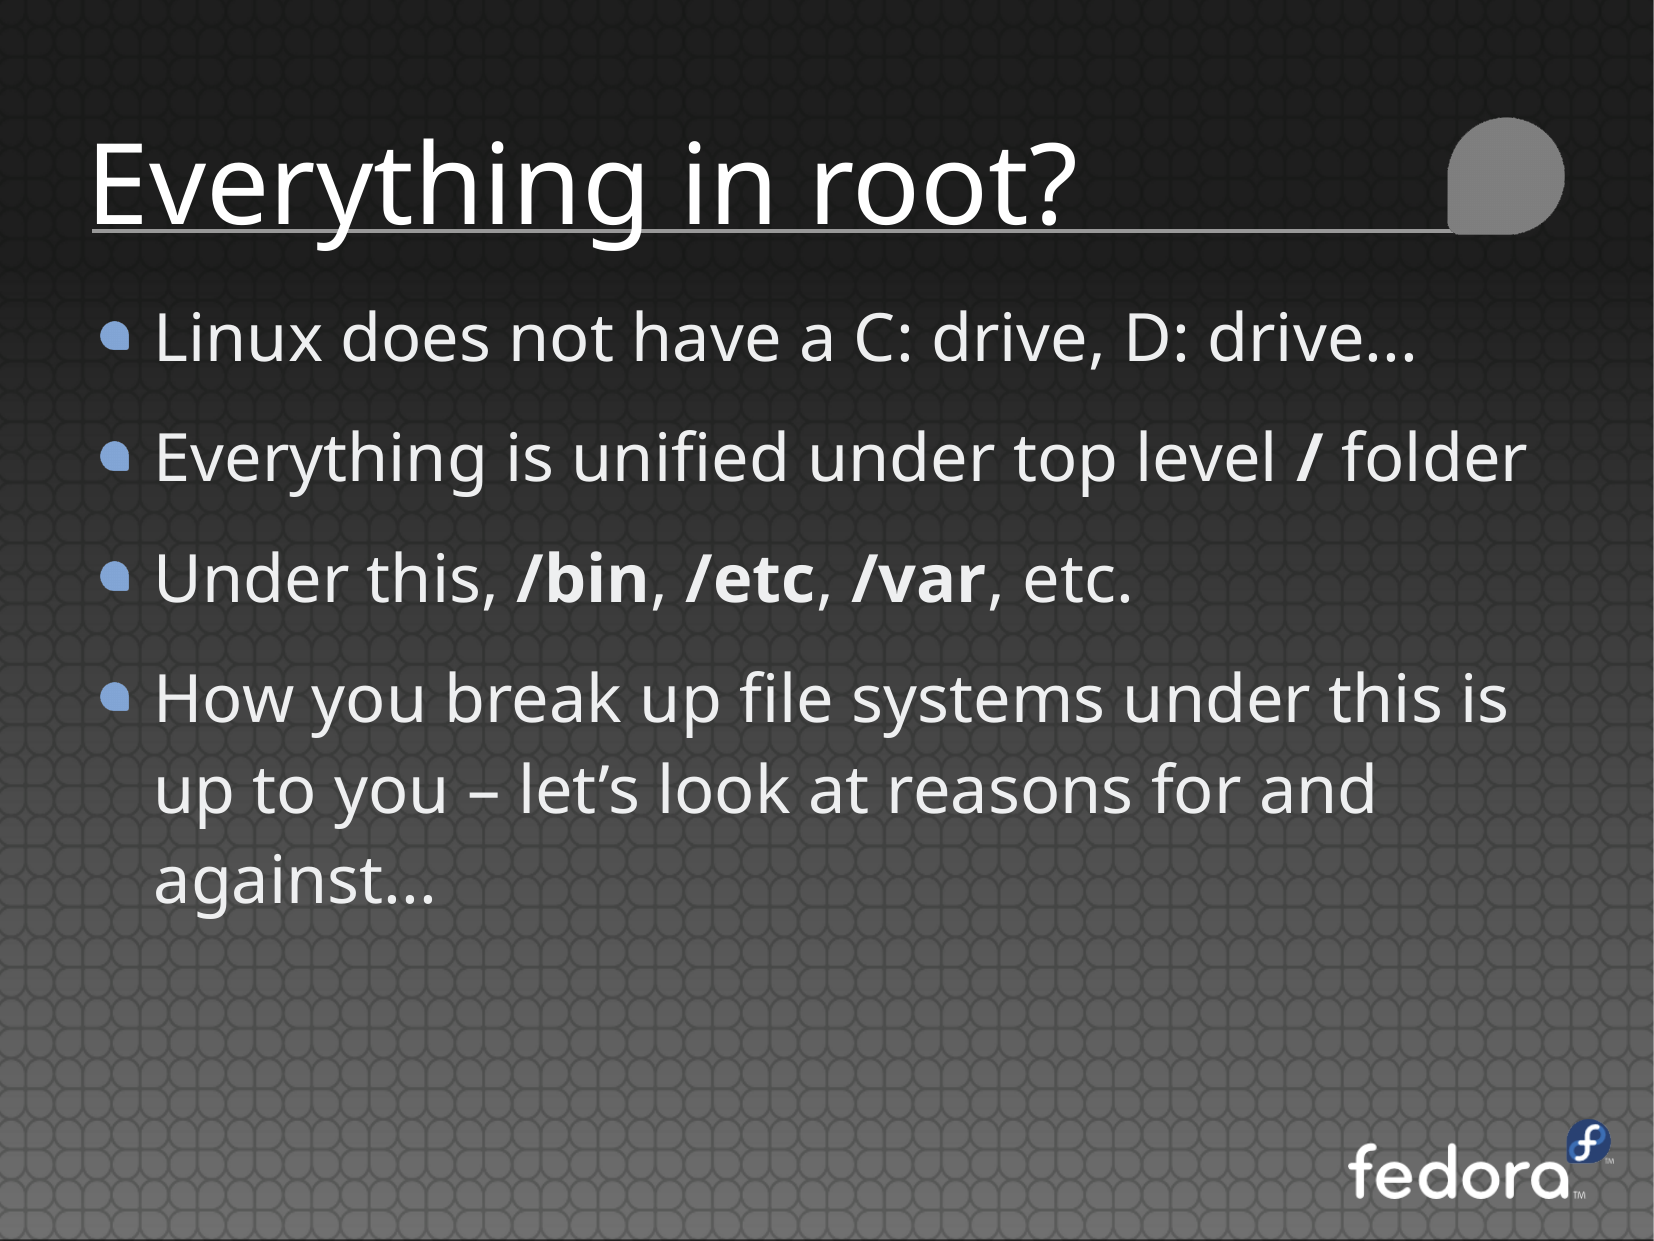

# Everything in root?
Linux does not have a C: drive, D: drive...
Everything is unified under top level / folder
Under this, /bin, /etc, /var, etc.
How you break up file systems under this is up to you – let’s look at reasons for and against...